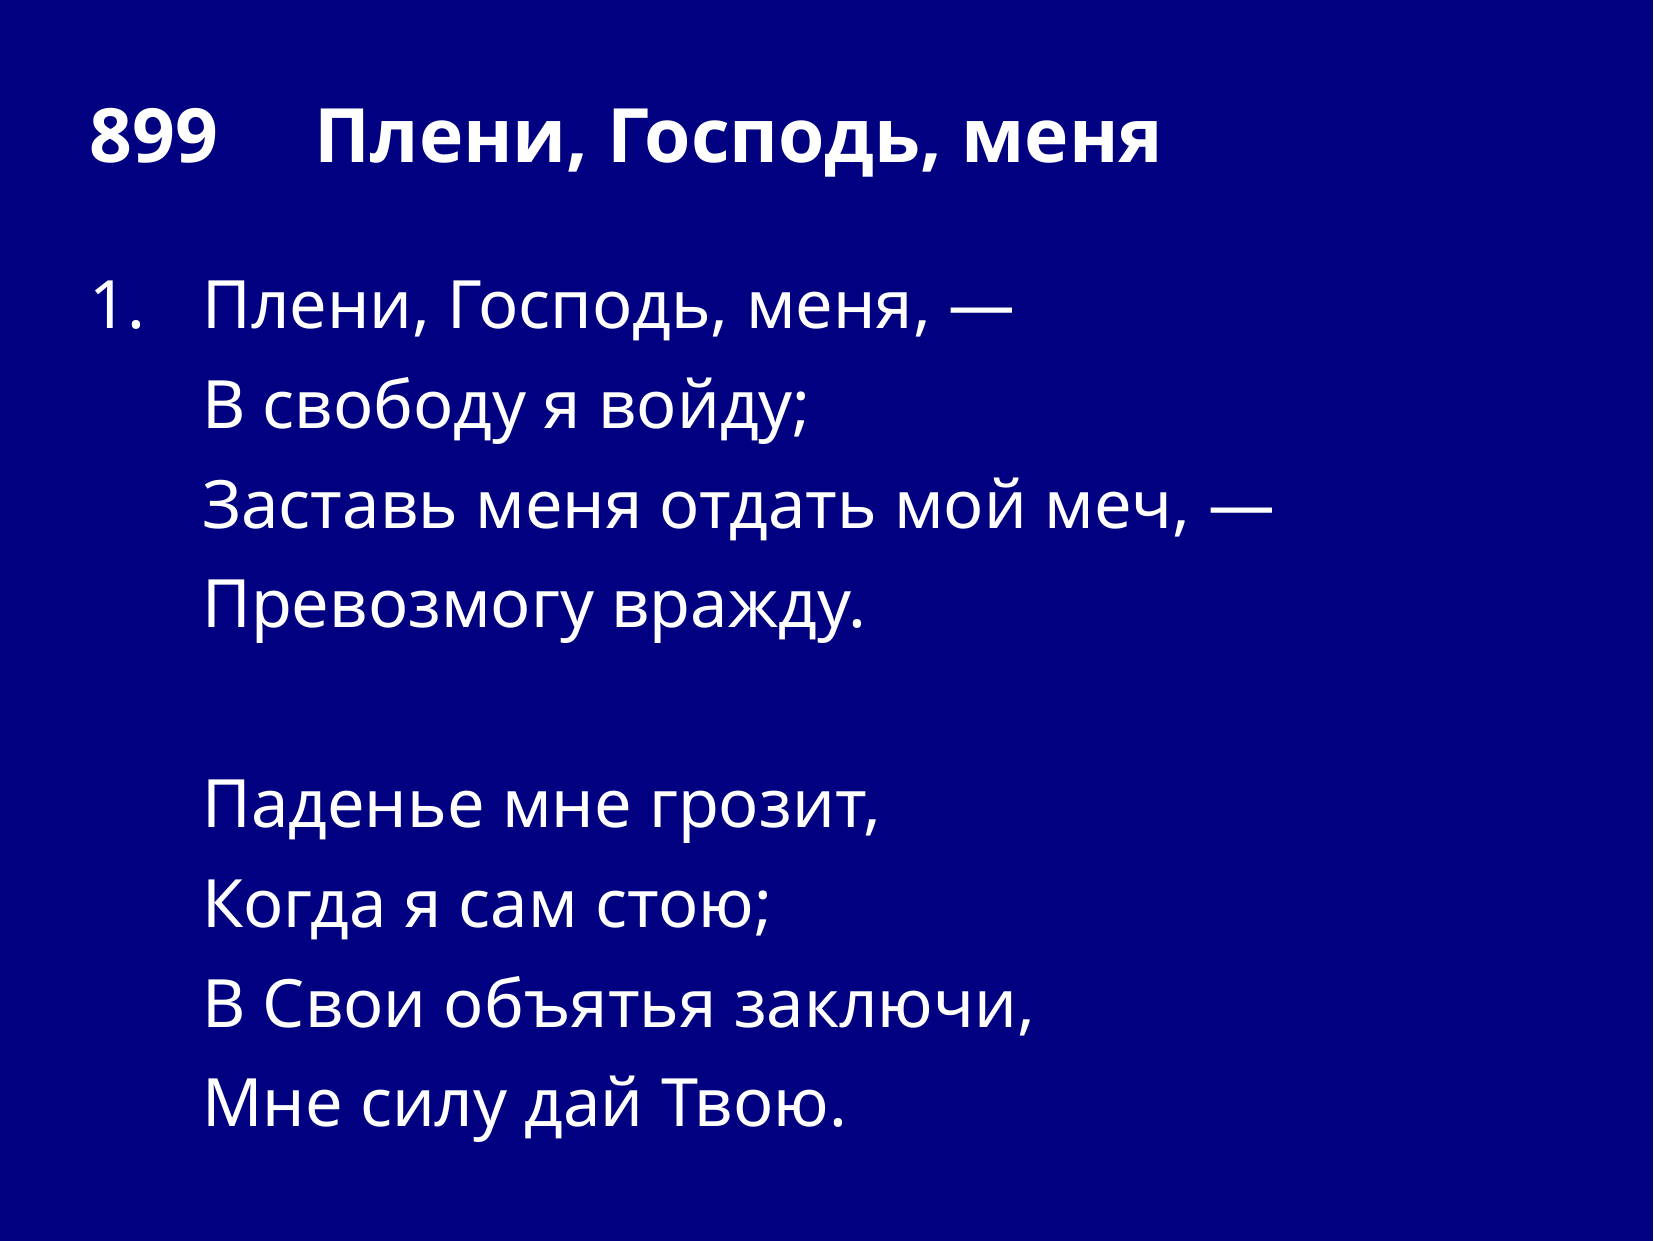

899	Плени, Господь, меня
1.	Плени, Господь, меня, —
	В свободу я войду;
	Заставь меня отдать мой меч, —
	Превозмогу вражду.
	Паденье мне грозит,
	Когда я сам стою;
	В Свои объятья заключи,
	Мне силу дай Твою.